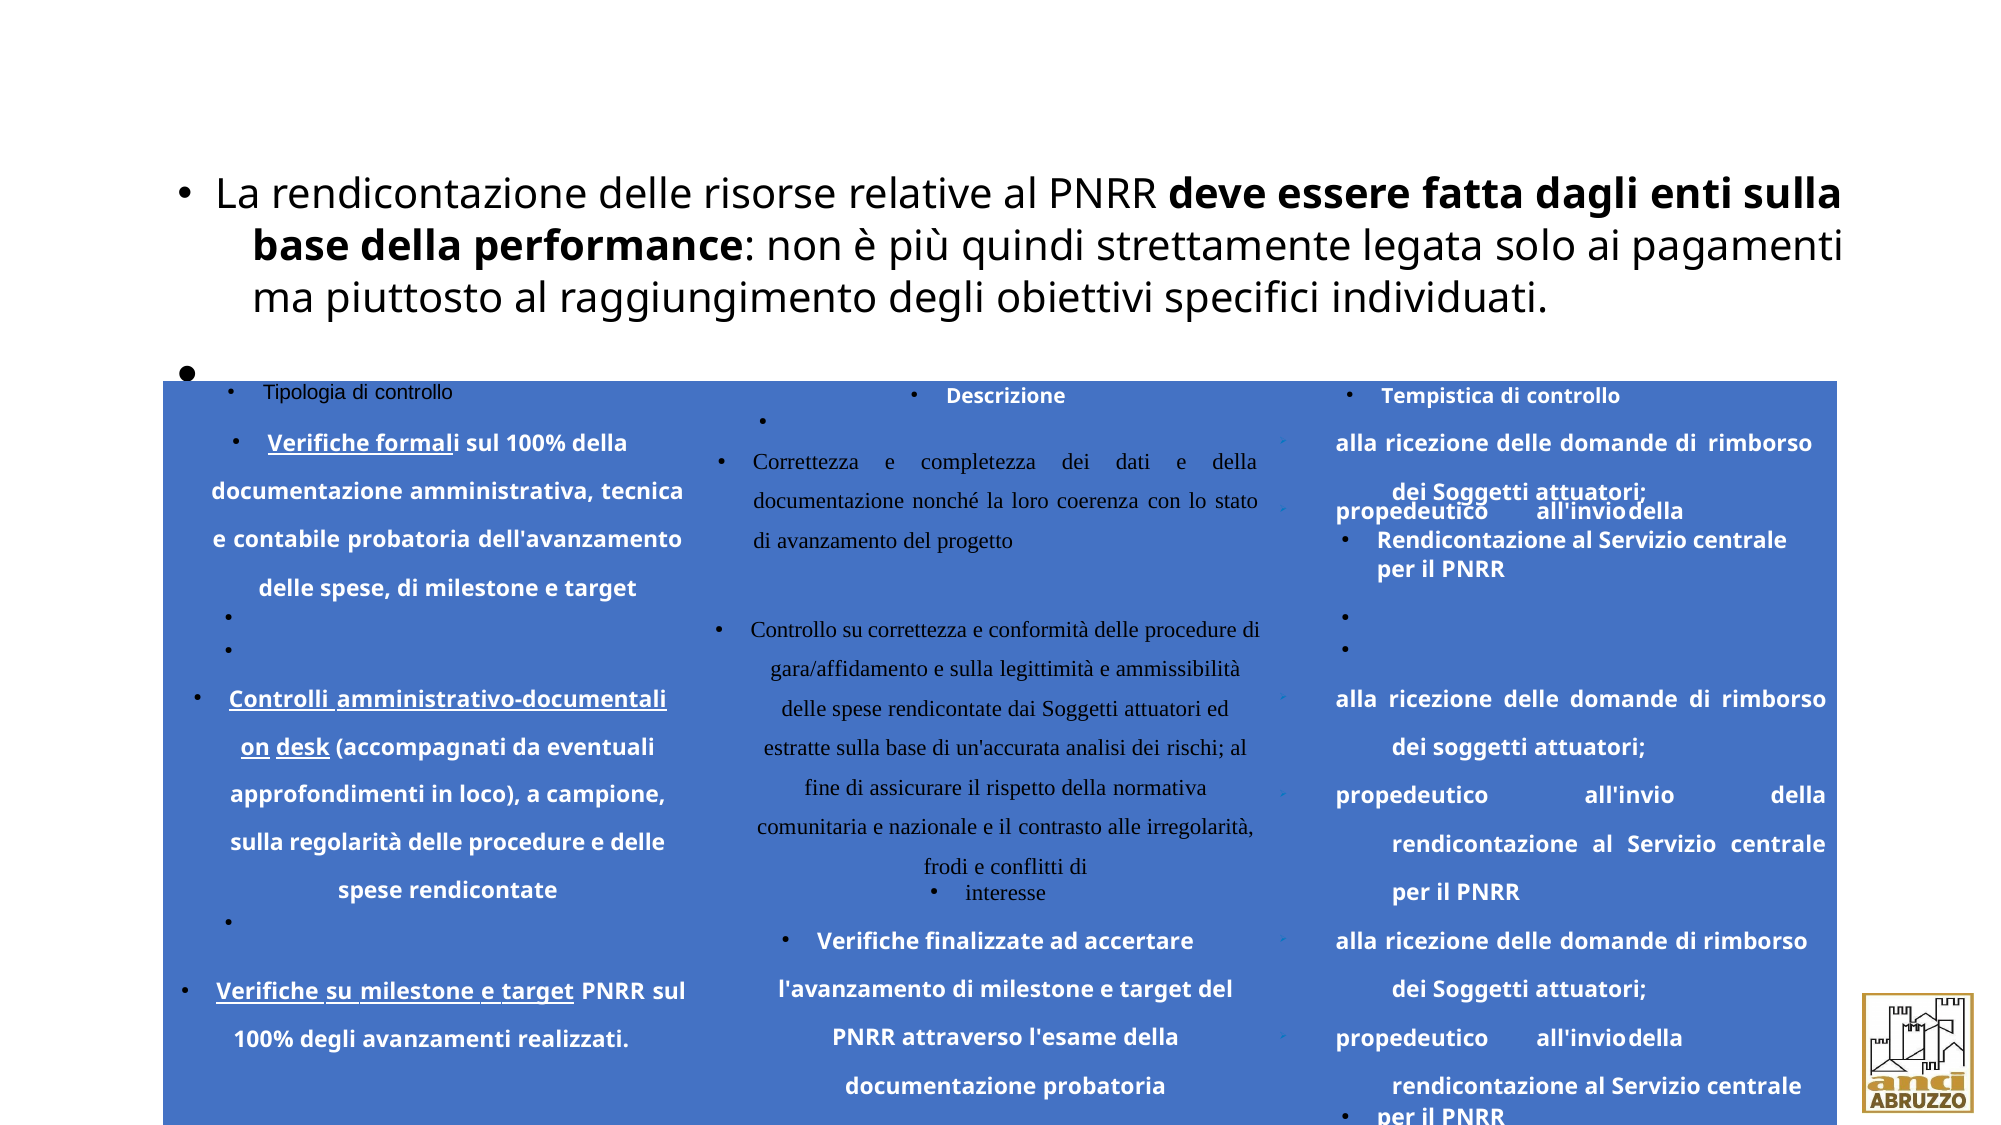

#
La rendicontazione delle risorse relative al PNRR deve essere fatta dagli enti sulla base della performance: non è più quindi strettamente legata solo ai pagamenti ma piuttosto al raggiungimento degli obiettivi specifici individuati.
| Tipologia di controllo | Descrizione | Tempistica di controllo |
| --- | --- | --- |
| Verifiche formali sul 100% della documentazione amministrativa, tecnica e contabile probatoria dell'avanzamento delle spese, di milestone e target | Correttezza e completezza dei dati e della documentazione nonché la loro coerenza con lo stato di avanzamento del progetto | alla ricezione delle domande di rimborso dei Soggetti attuatori; propedeutico all'invio della Rendicontazione al Servizio centrale per il PNRR |
| Controlli amministrativo-documentali on desk (accompagnati da eventuali approfondimenti in loco), a campione, sulla regolarità delle procedure e delle spese rendicontate | Controllo su correttezza e conformità delle procedure di gara/affidamento e sulla legittimità e ammissibilità delle spese rendicontate dai Soggetti attuatori ed estratte sulla base di un'accurata analisi dei rischi; al fine di assicurare il rispetto della normativa comunitaria e nazionale e il contrasto alle irregolarità, frodi e conflitti di interesse | alla ricezione delle domande di rimborso dei soggetti attuatori; propedeutico all'invio della rendicontazione al Servizio centrale per il PNRR |
| Verifiche su milestone e target PNRR sul 100% degli avanzamenti realizzati. | Verifiche finalizzate ad accertare l'avanzamento di milestone e target del PNRR attraverso l'esame della documentazione probatoria | alla ricezione delle domande di rimborso dei Soggetti attuatori; propedeutico all'invio della rendicontazione al Servizio centrale per il PNRR |